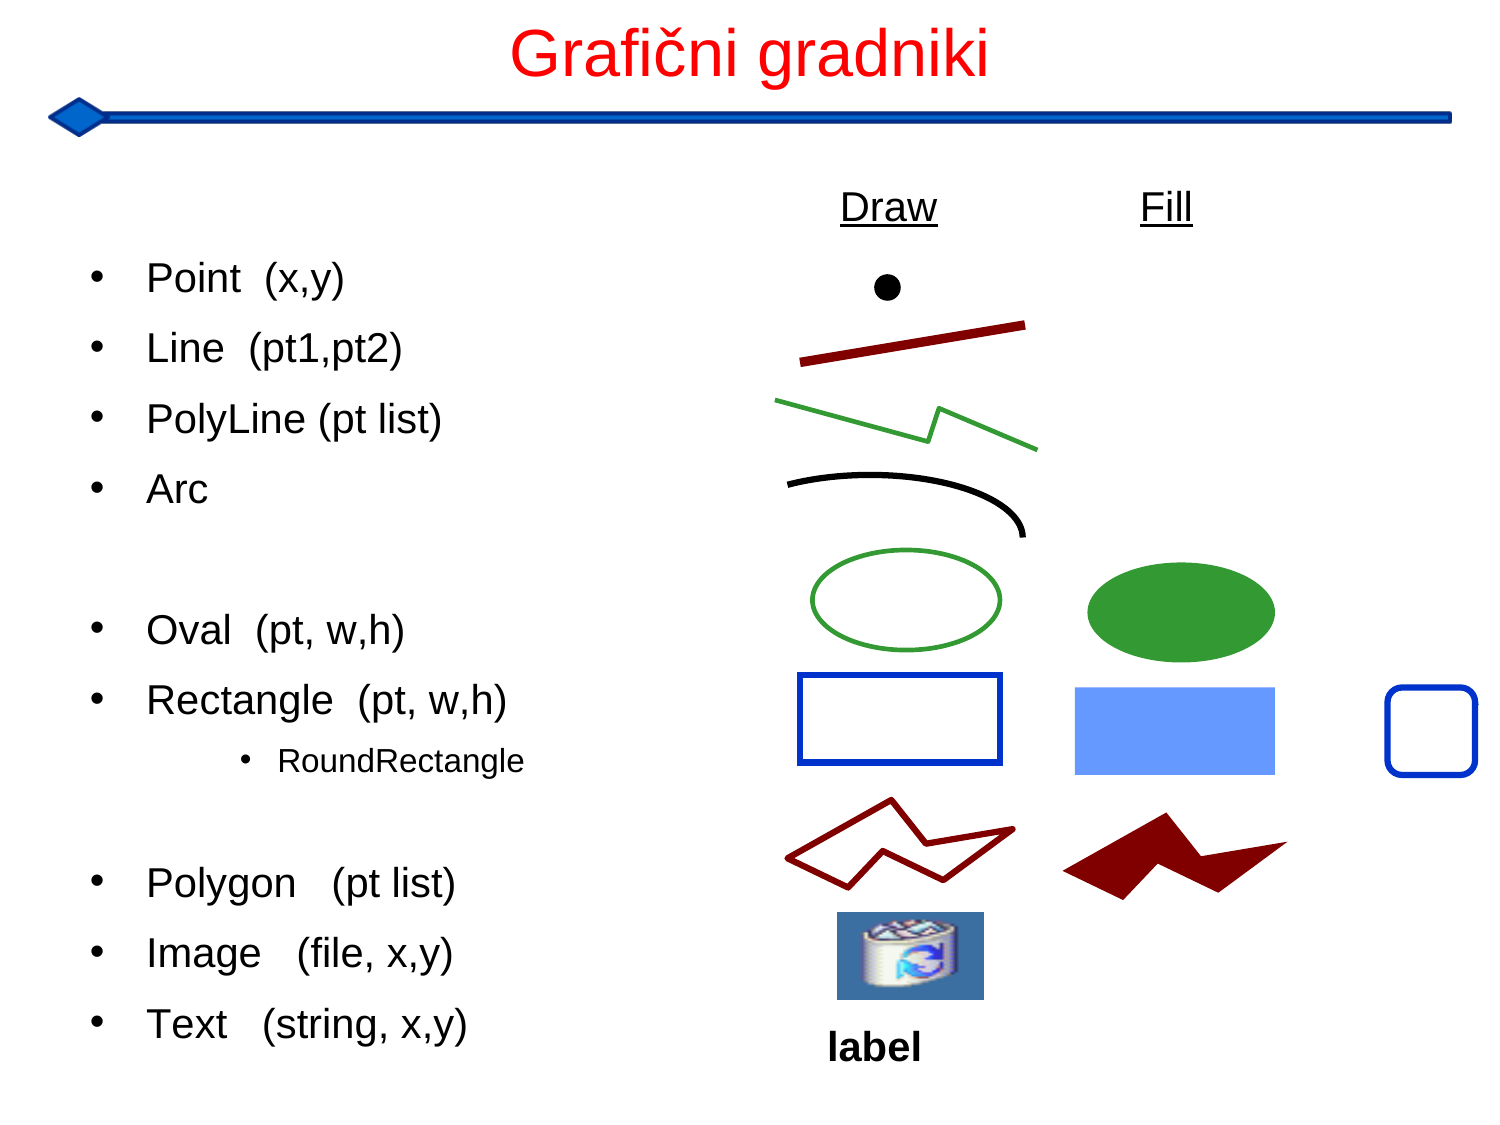

# Grafični gradniki
						Draw		Fill
Point (x,y)
Line (pt1,pt2)
PolyLine (pt list)
Arc
Oval (pt, w,h)
Rectangle (pt, w,h)
RoundRectangle
Polygon (pt list)
Image (file, x,y)
Text (string, x,y)
label